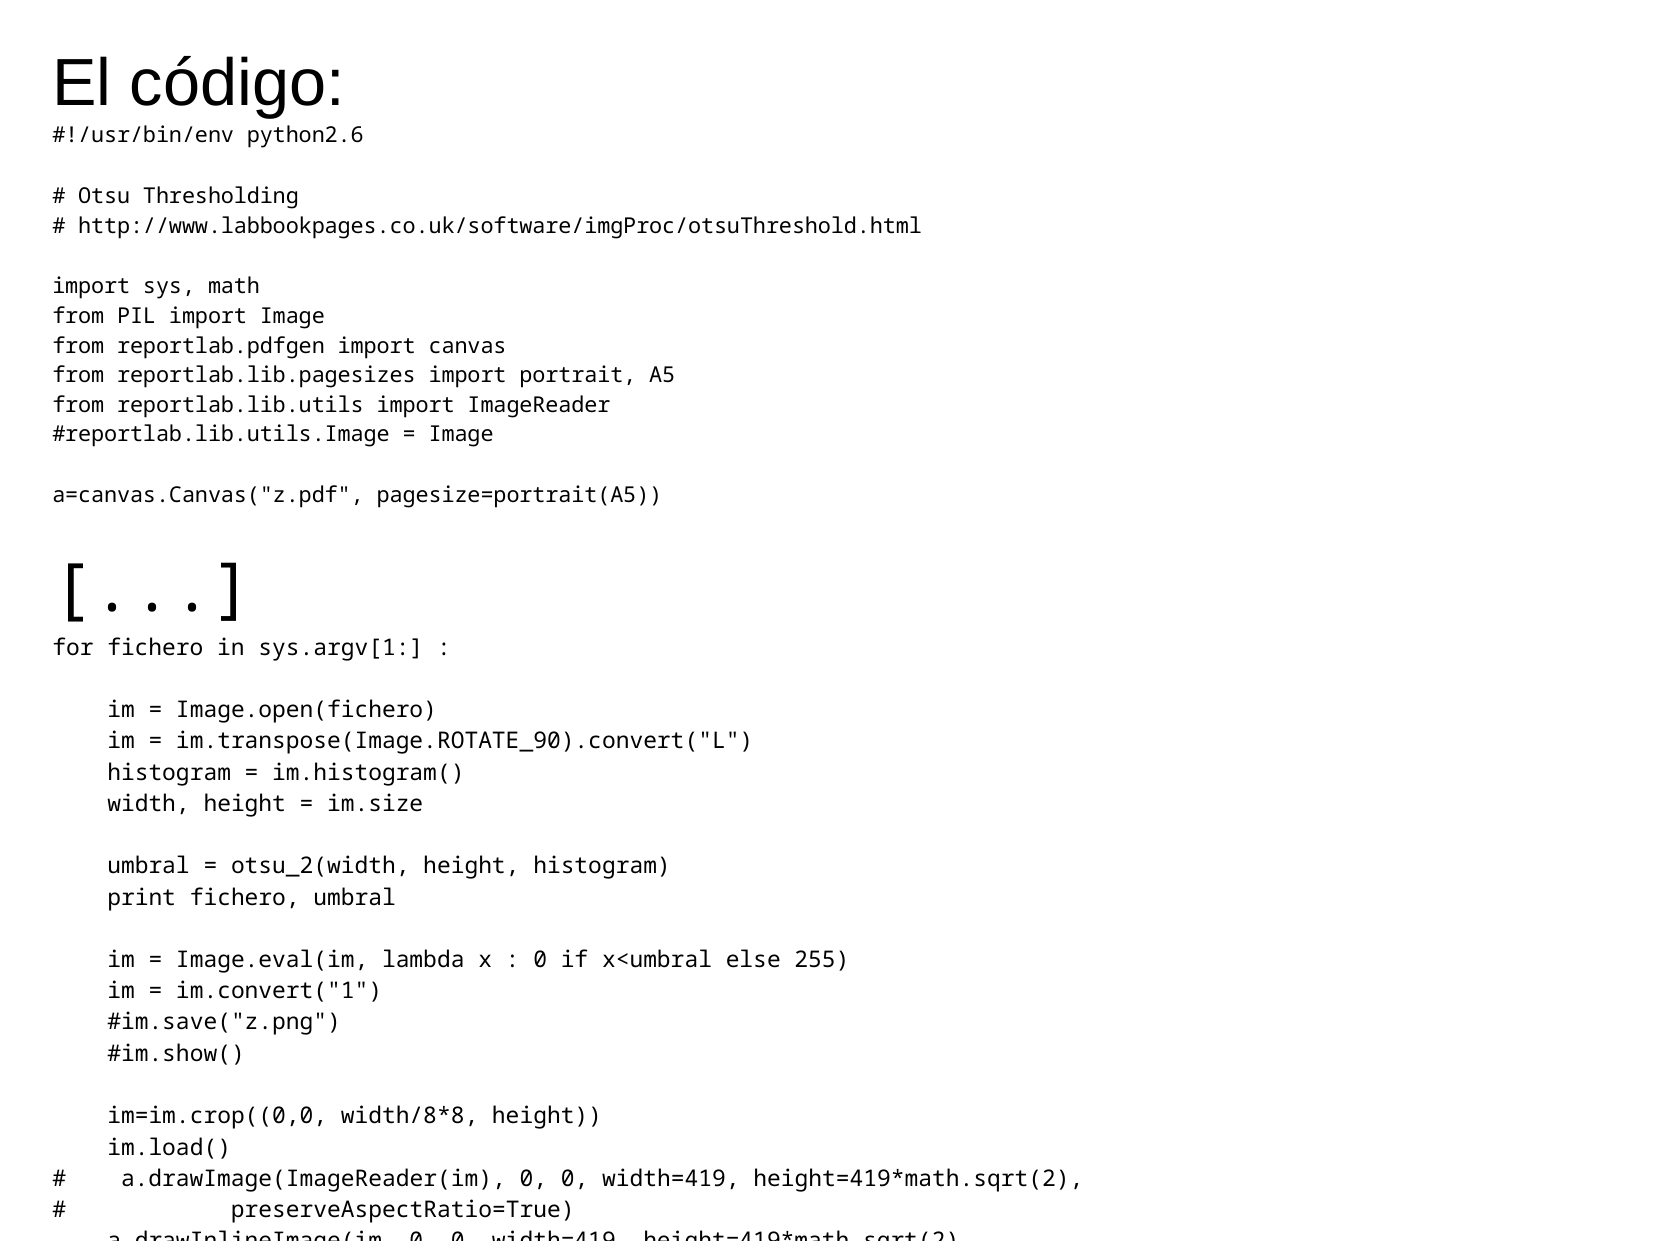

El código:
#!/usr/bin/env python2.6
# Otsu Thresholding
# http://www.labbookpages.co.uk/software/imgProc/otsuThreshold.html
import sys, math
from PIL import Image
from reportlab.pdfgen import canvas
from reportlab.lib.pagesizes import portrait, A5
from reportlab.lib.utils import ImageReader
#reportlab.lib.utils.Image = Image
a=canvas.Canvas("z.pdf", pagesize=portrait(A5))
[...]
for fichero in sys.argv[1:] :
 im = Image.open(fichero)
 im = im.transpose(Image.ROTATE_90).convert("L")
 histogram = im.histogram()
 width, height = im.size
 umbral = otsu_2(width, height, histogram)
 print fichero, umbral
 im = Image.eval(im, lambda x : 0 if x<umbral else 255)
 im = im.convert("1")
 #im.save("z.png")
 #im.show()
 im=im.crop((0,0, width/8*8, height))
 im.load()
# a.drawImage(ImageReader(im), 0, 0, width=419, height=419*math.sqrt(2),
# preserveAspectRatio=True)
 a.drawInlineImage(im, 0, 0, width=419, height=419*math.sqrt(2),
 preserveAspectRatio=True)
 a.showPage()
a.save()